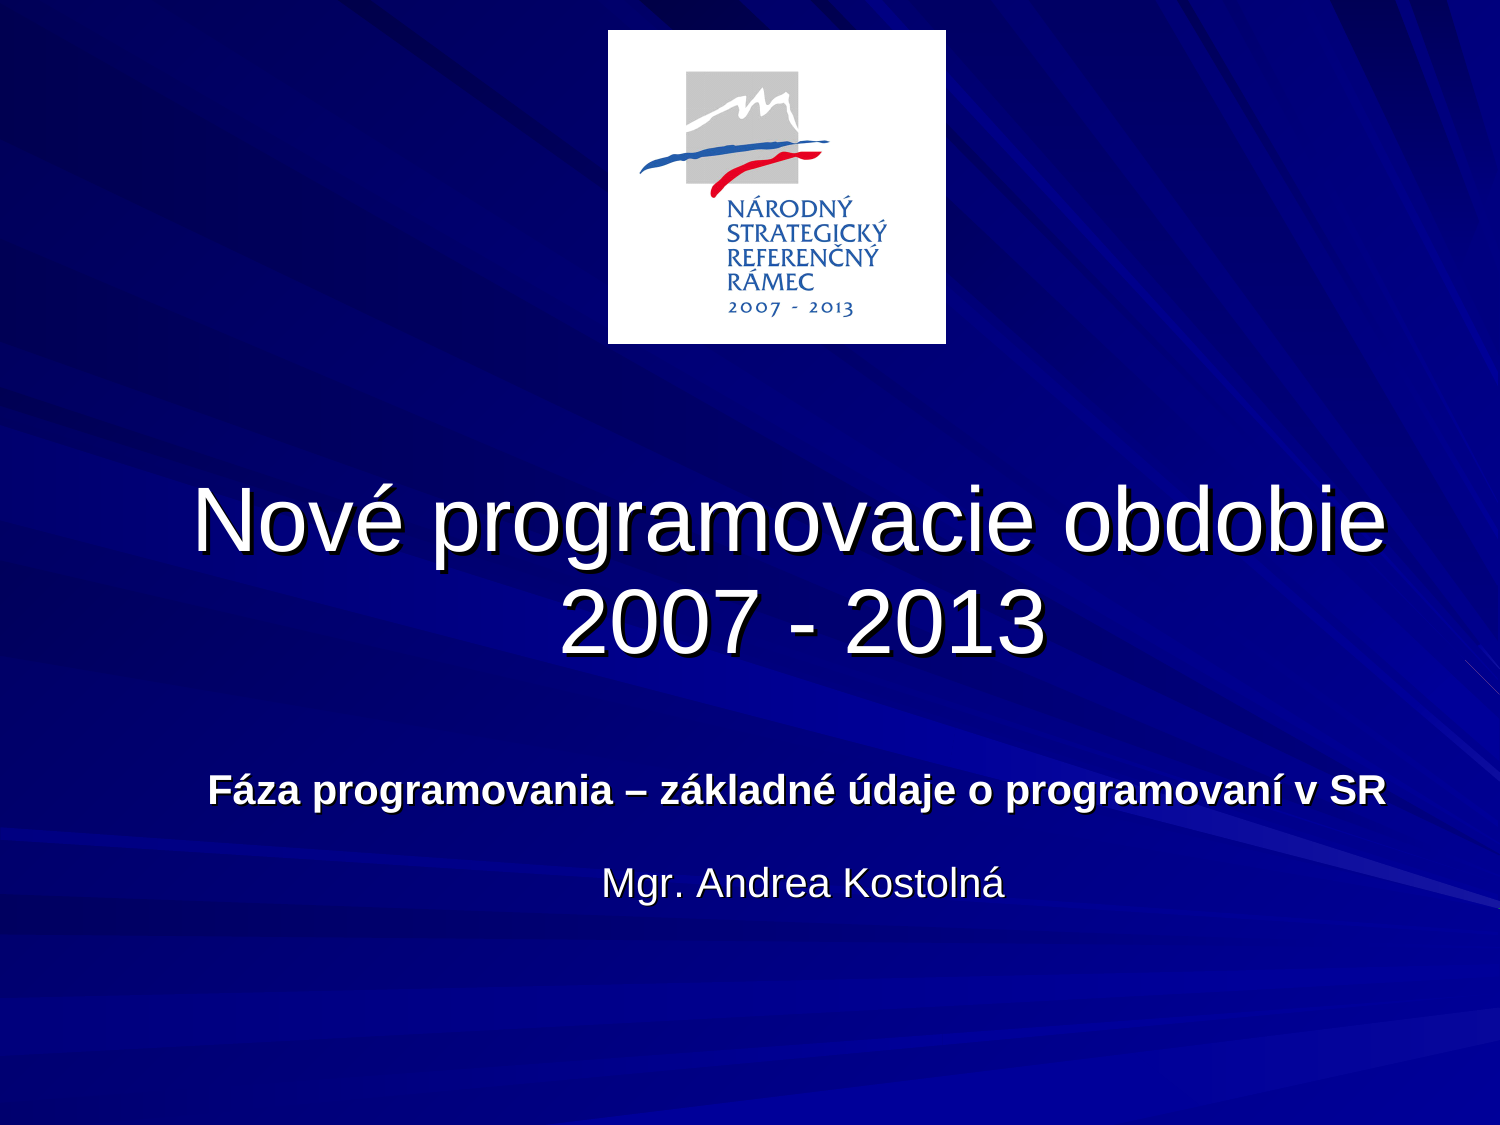

# Nové programovacie obdobie 2007 - 2013 Fáza programovania – základné údaje o programovaní v SR Mgr. Andrea Kostolná